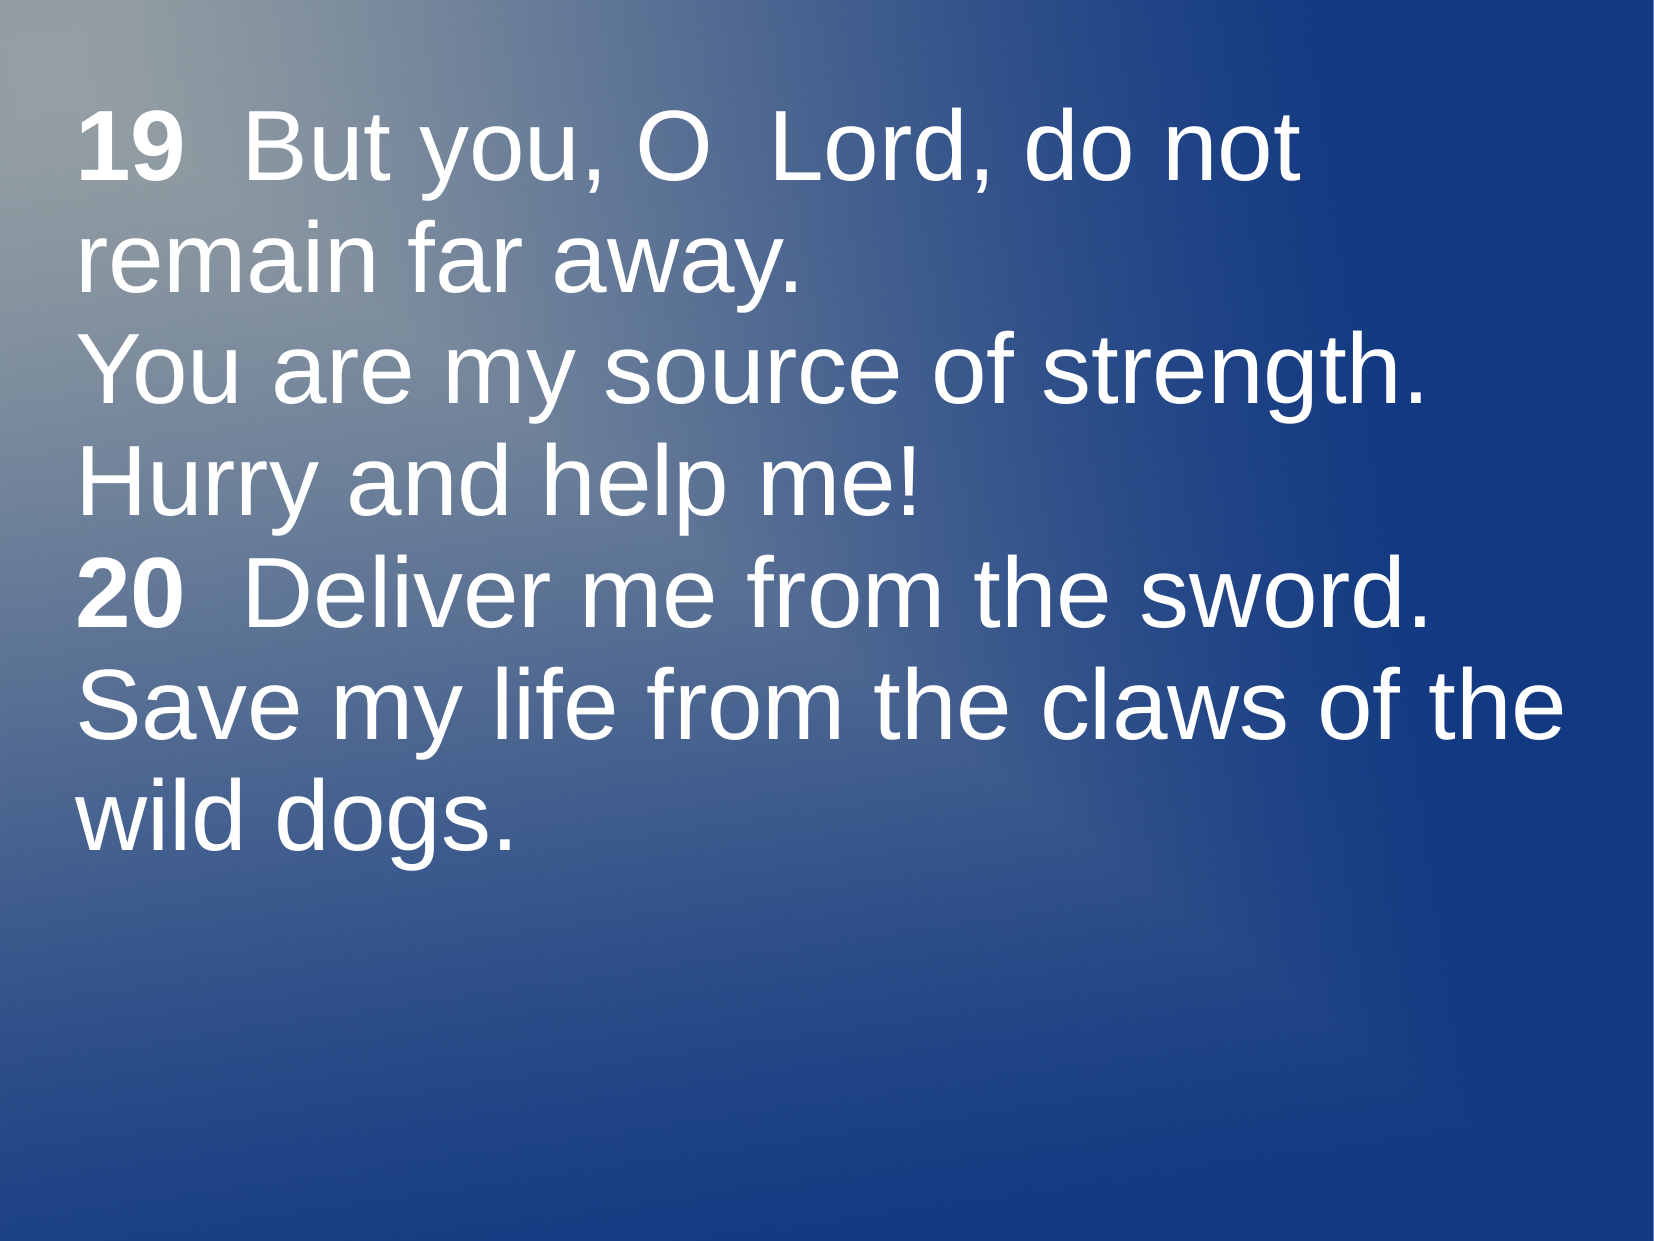

# 19  But you, O  Lord, do not remain far away. You are my source of strength. Hurry and help me! 20  Deliver me from the sword. Save my life from the claws of the wild dogs.